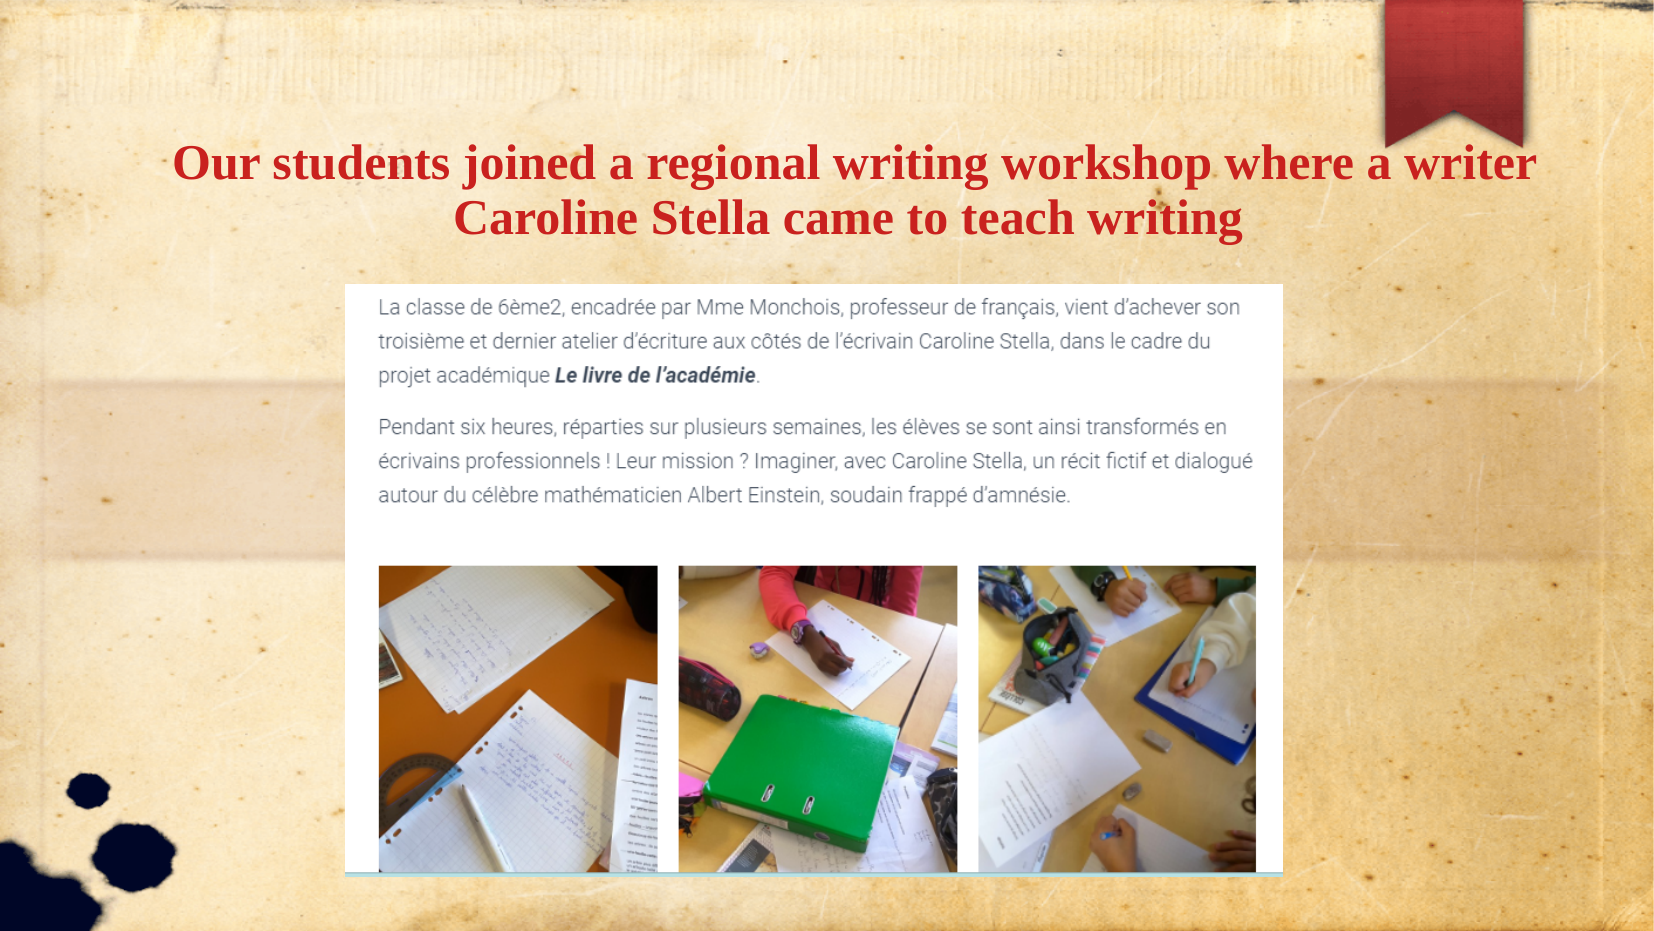

# Our students joined a regional writing workshop where a writer Caroline Stella came to teach writing